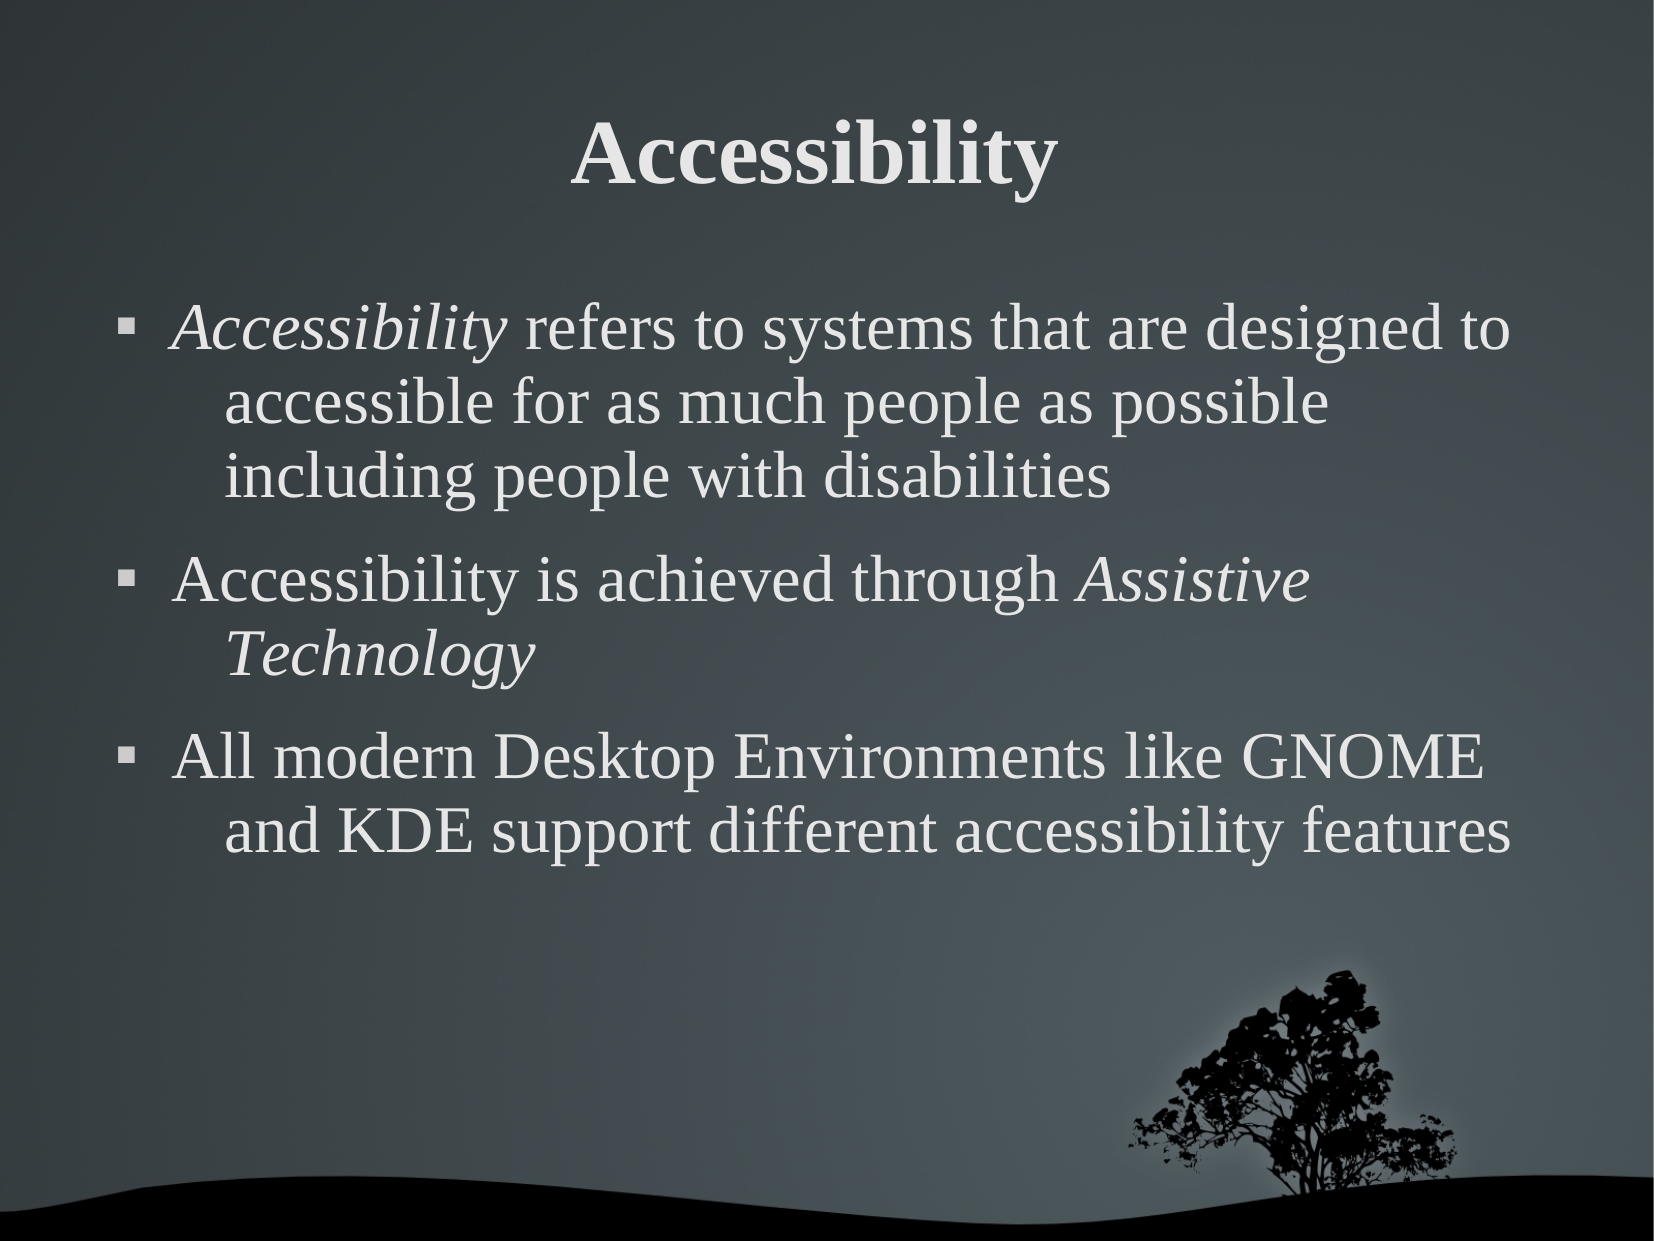

# Accessibility
Accessibility refers to systems that are designed to accessible for as much people as possible including people with disabilities
Accessibility is achieved through Assistive Technology
All modern Desktop Environments like GNOME and KDE support different accessibility features